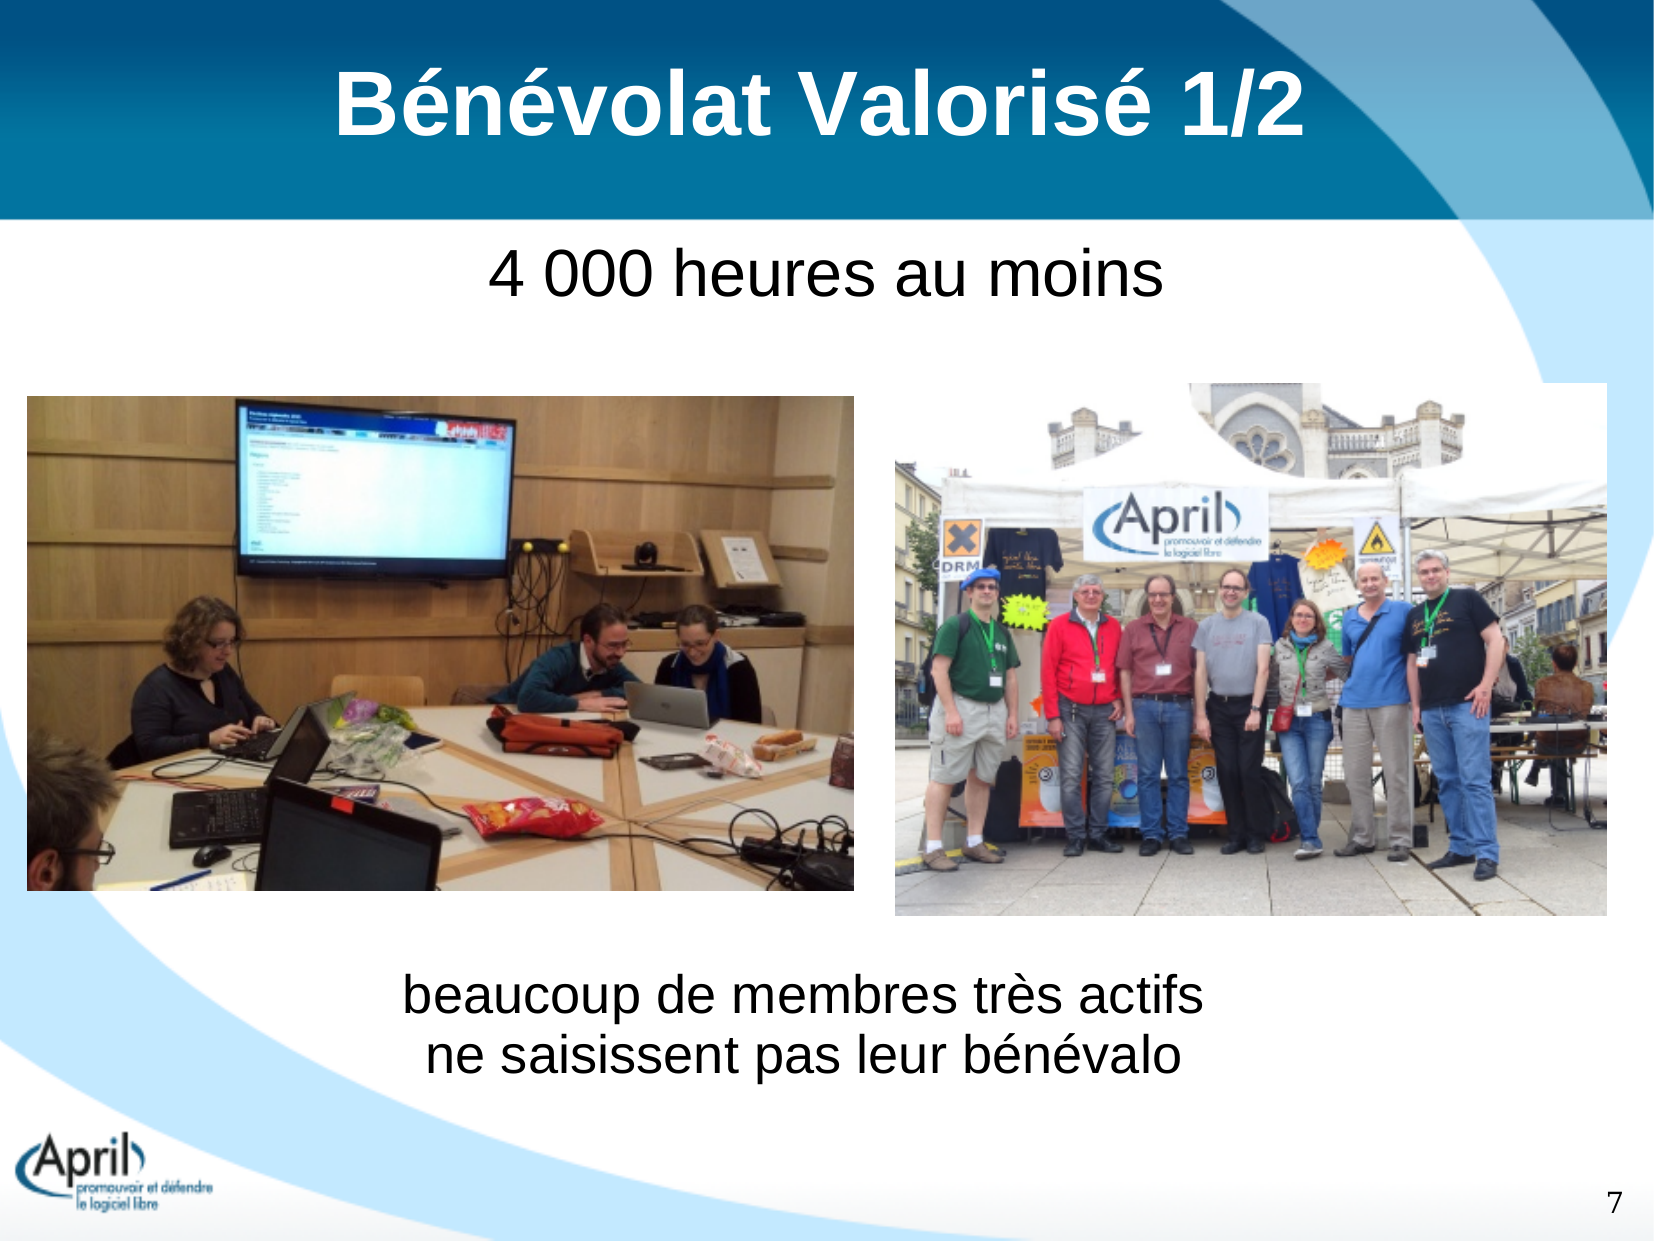

# Bénévolat Valorisé 1/2
4 000 heures au moins
beaucoup de membres très actifs
ne saisissent pas leur bénévalo
7